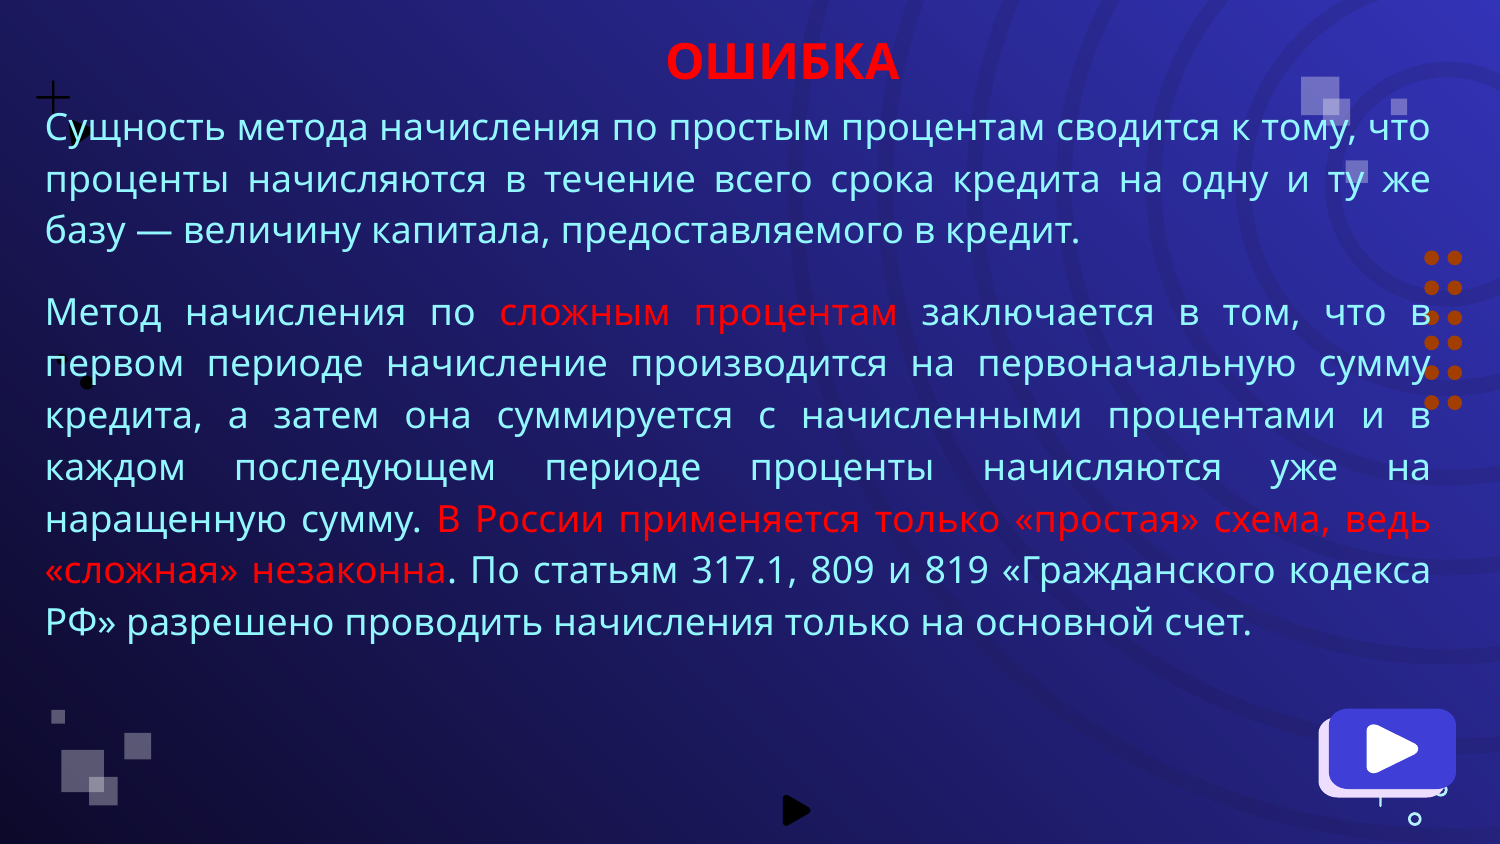

# ОШИБКА
Сущность метода начисления по простым процентам сводится к тому, что проценты начисляются в течение всего срока кредита на одну и ту же базу — величину капитала, предоставляемого в кредит.
Метод начисления по сложным процентам заключается в том, что в первом периоде начисление производится на первоначальную сумму кредита, а затем она суммируется с начисленными процентами и в каждом последующем периоде проценты начисляются уже на наращенную сумму. В России применяется только «простая» схема, ведь «сложная» незаконна. По статьям 317.1, 809 и 819 «Гражданского кодекса РФ» разрешено проводить начисления только на основной счет.